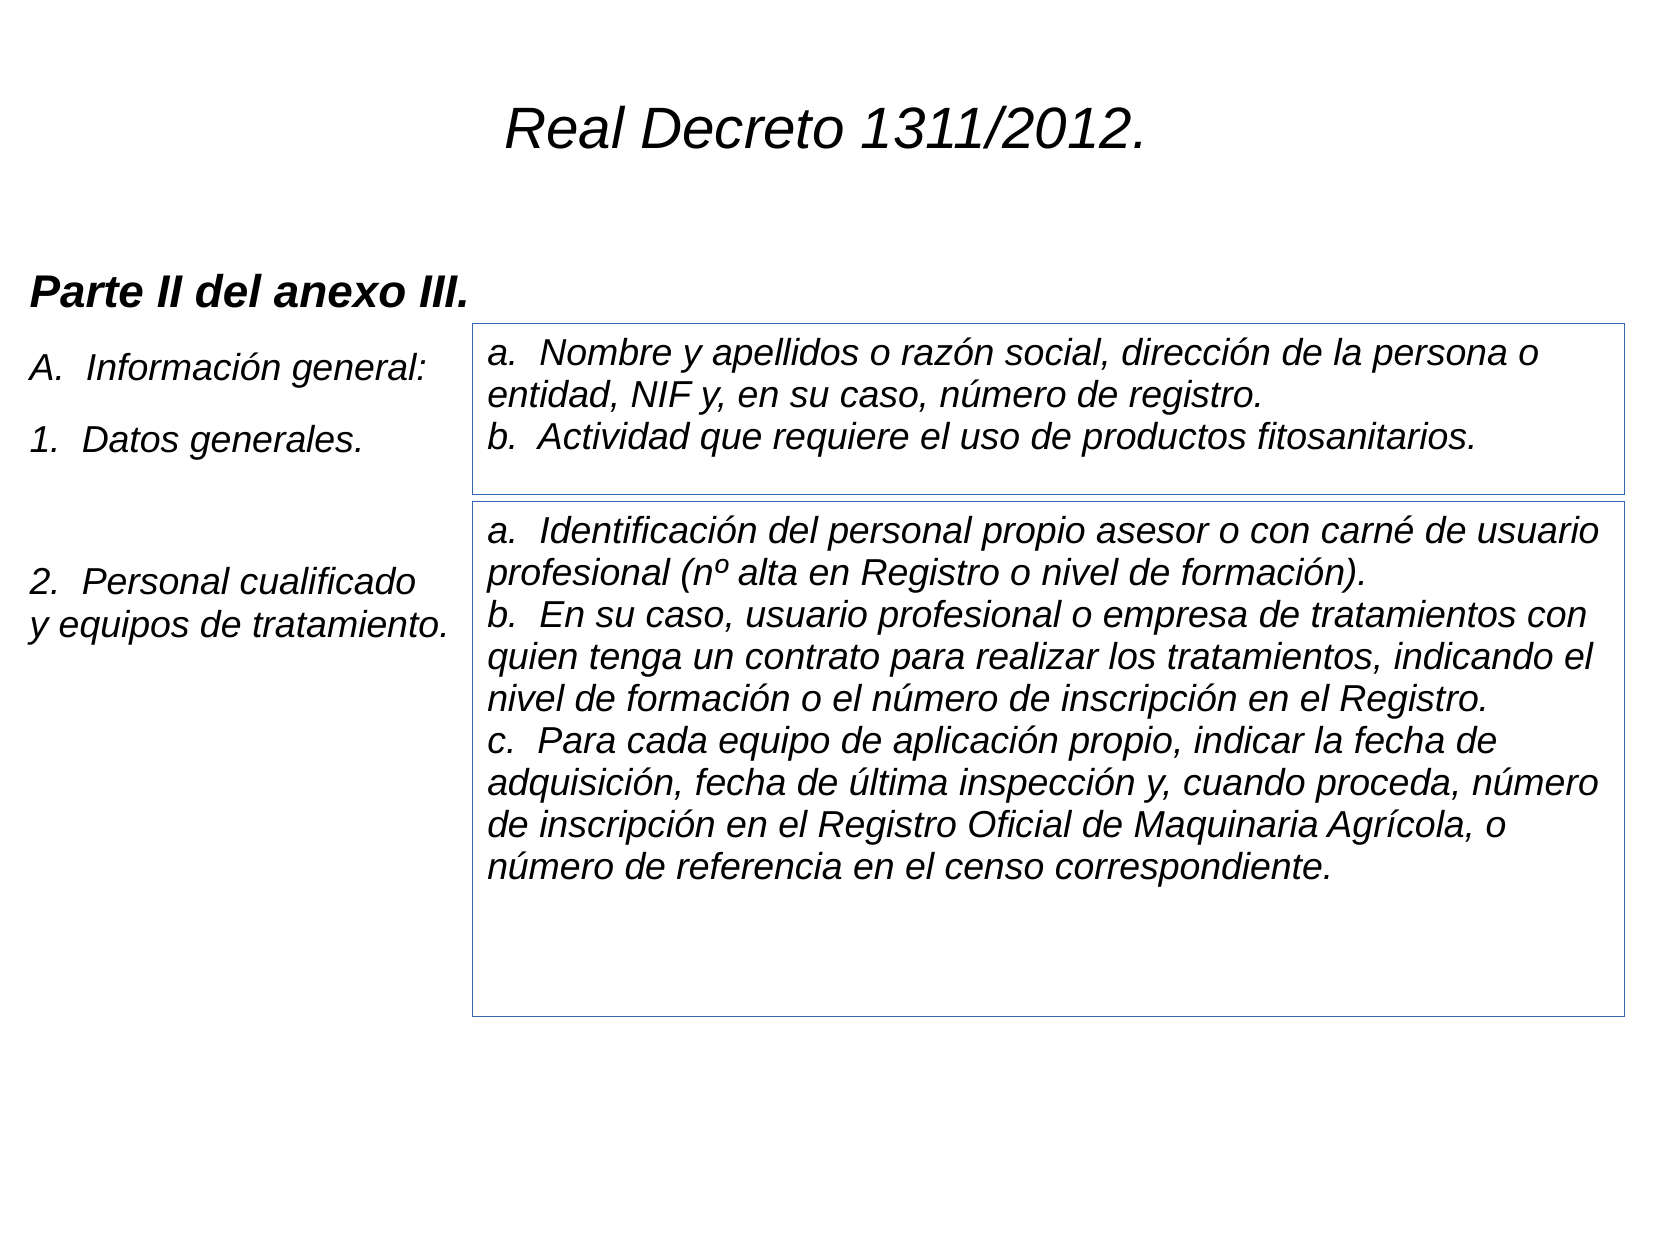

# Real Decreto 1311/2012.
Parte II del anexo III.
A. Información general:
1. Datos generales.
2. Personal cualificado y equipos de tratamiento.
a. Nombre y apellidos o razón social, dirección de la persona o entidad, NIF y, en su caso, número de registro.
b. Actividad que requiere el uso de productos fitosanitarios.
a. Identificación del personal propio asesor o con carné de usuario profesional (nº alta en Registro o nivel de formación).
b. En su caso, usuario profesional o empresa de tratamientos con quien tenga un contrato para realizar los tratamientos, indicando el nivel de formación o el número de inscripción en el Registro.
c. Para cada equipo de aplicación propio, indicar la fecha de adquisición, fecha de última inspección y, cuando proceda, número de inscripción en el Registro Oficial de Maquinaria Agrícola, o número de referencia en el censo correspondiente.